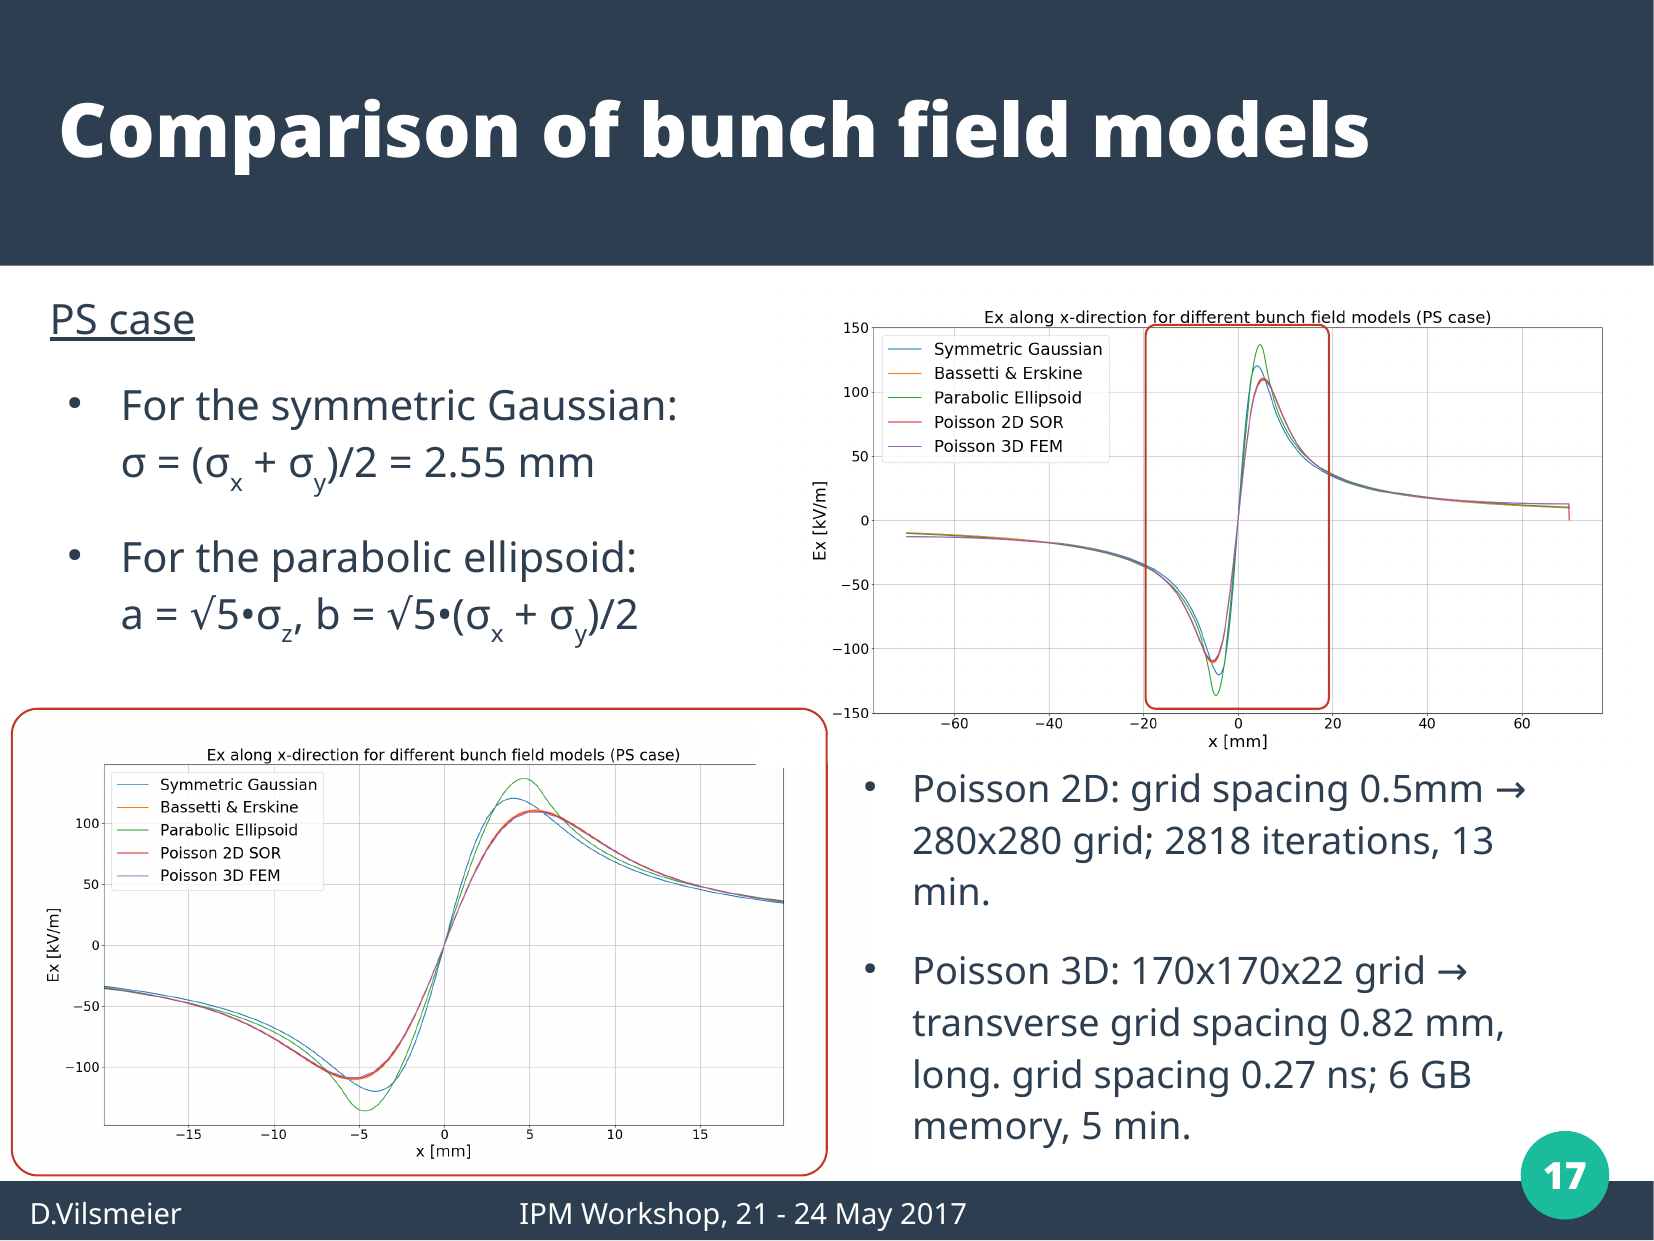

# Comparison of bunch field models
PS case
For the symmetric Gaussian:
σ = (σx + σy)/2 = 2.55 mm
For the parabolic ellipsoid:
a = √5•σz, b = √5•(σx + σy)/2
Poisson 2D: grid spacing 0.5mm → 280x280 grid; 2818 iterations, 13 min.
Poisson 3D: 170x170x22 grid → transverse grid spacing 0.82 mm, long. grid spacing 0.27 ns; 6 GB memory, 5 min.
17
D.Vilsmeier IPM Workshop, 21 - 24 May 2017